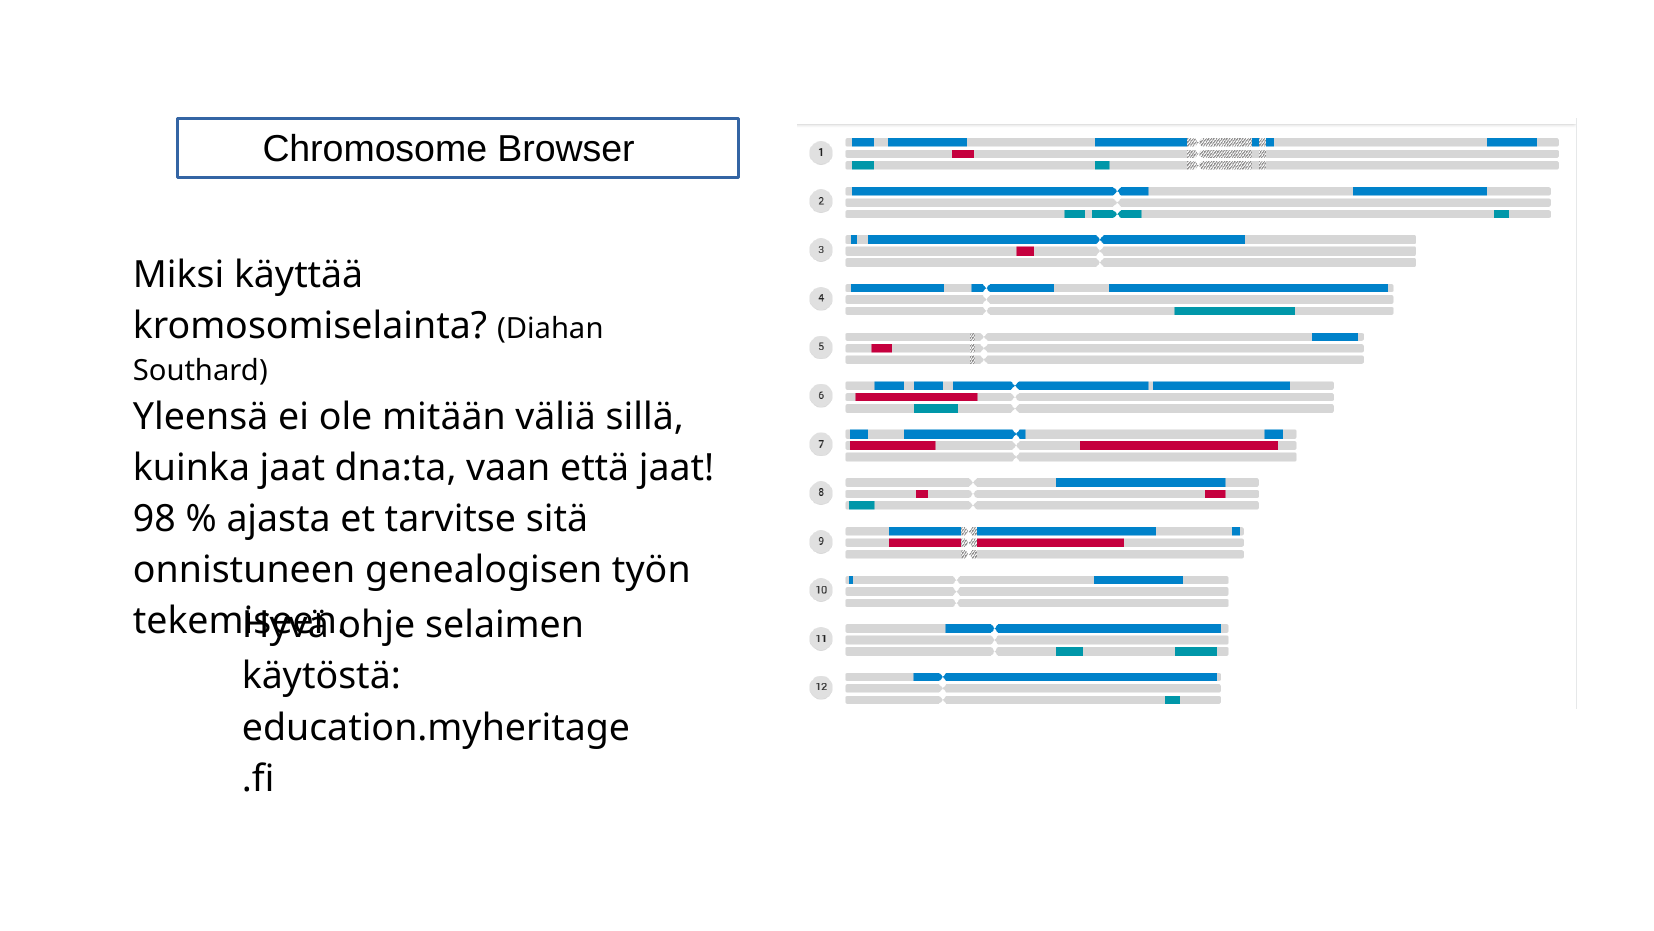

Chromosome Browser
Miksi käyttää kromosomiselainta? (Diahan Southard)
Yleensä ei ole mitään väliä sillä, kuinka jaat dna:ta, vaan että jaat!
98 % ajasta et tarvitse sitä onnistuneen genealogisen työn tekemiseen.
Hyvä ohje selaimen käytöstä:
education.myheritage.fi